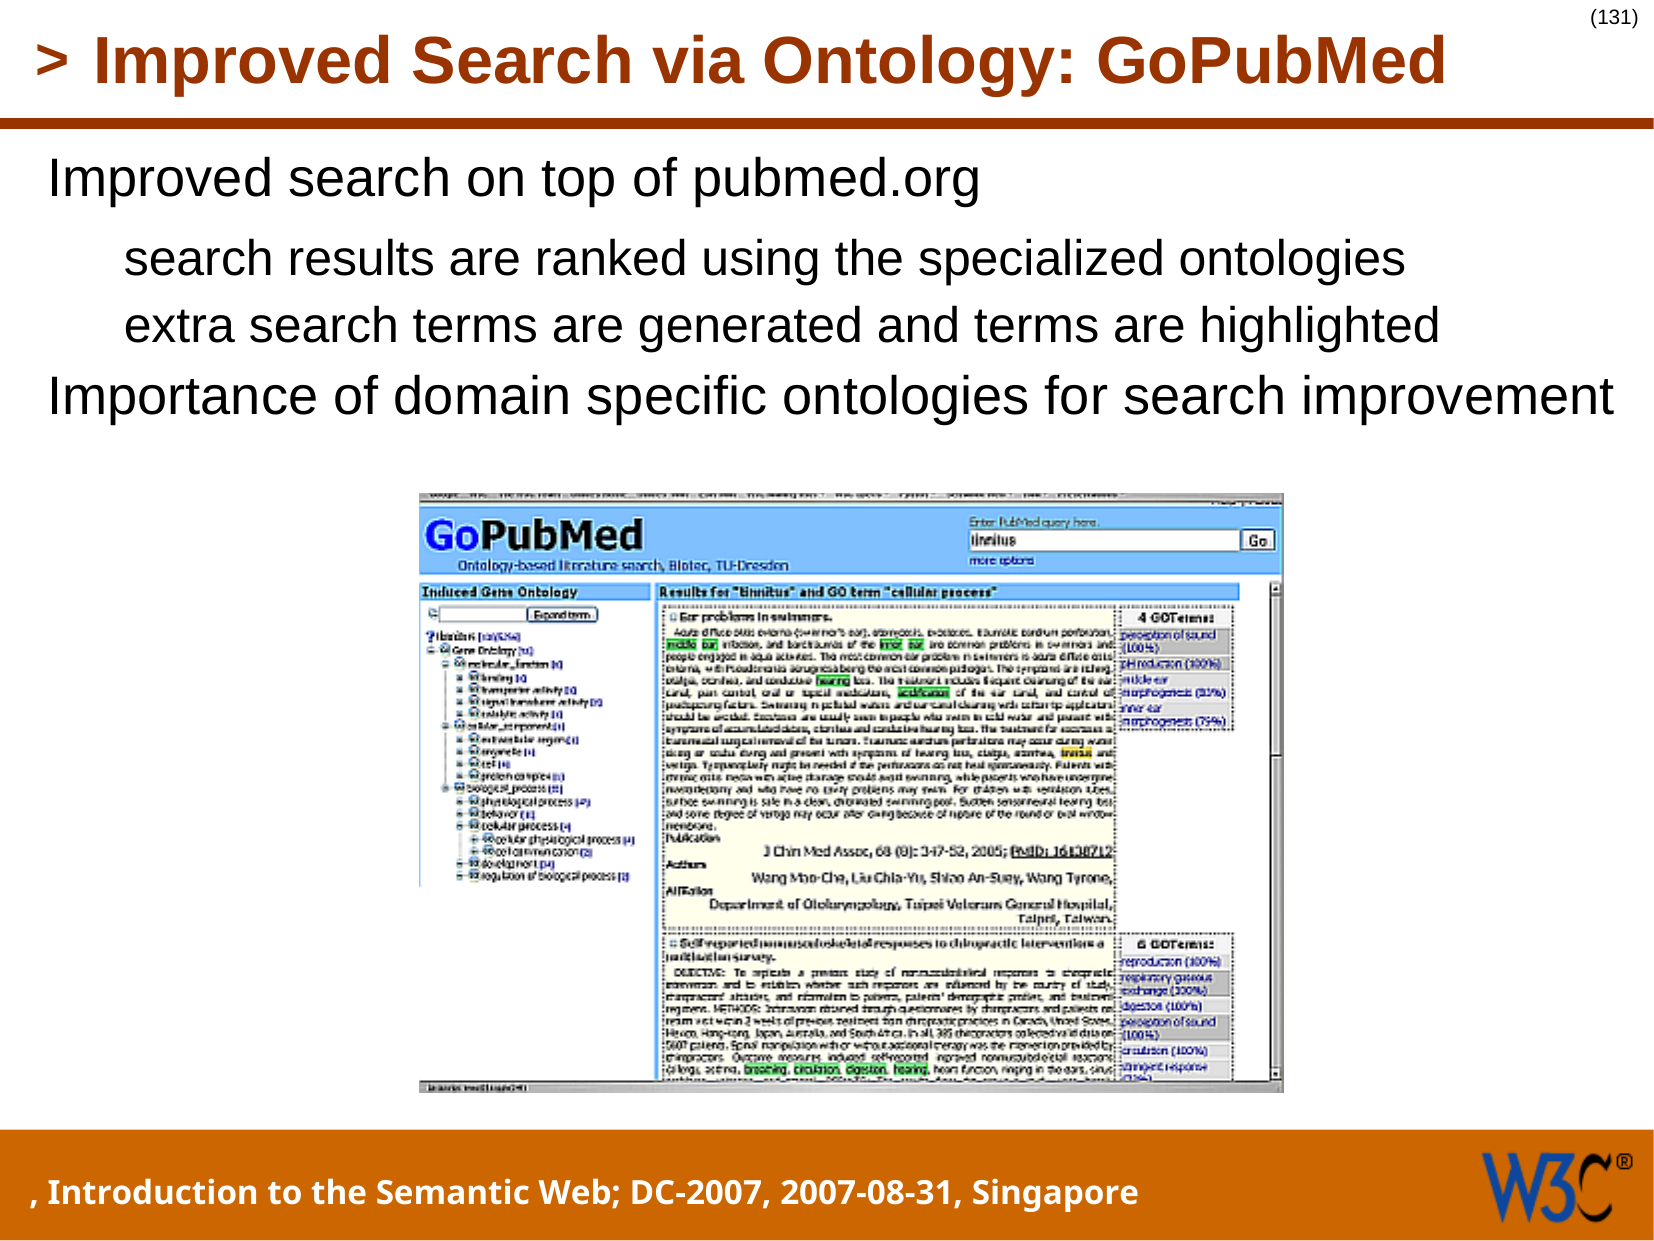

# Improved Search via Ontology: GoPubMed
Improved search on top of pubmed.org
search results are ranked using the specialized ontologies
extra search terms are generated and terms are highlighted
Importance of domain specific ontologies for search improvement